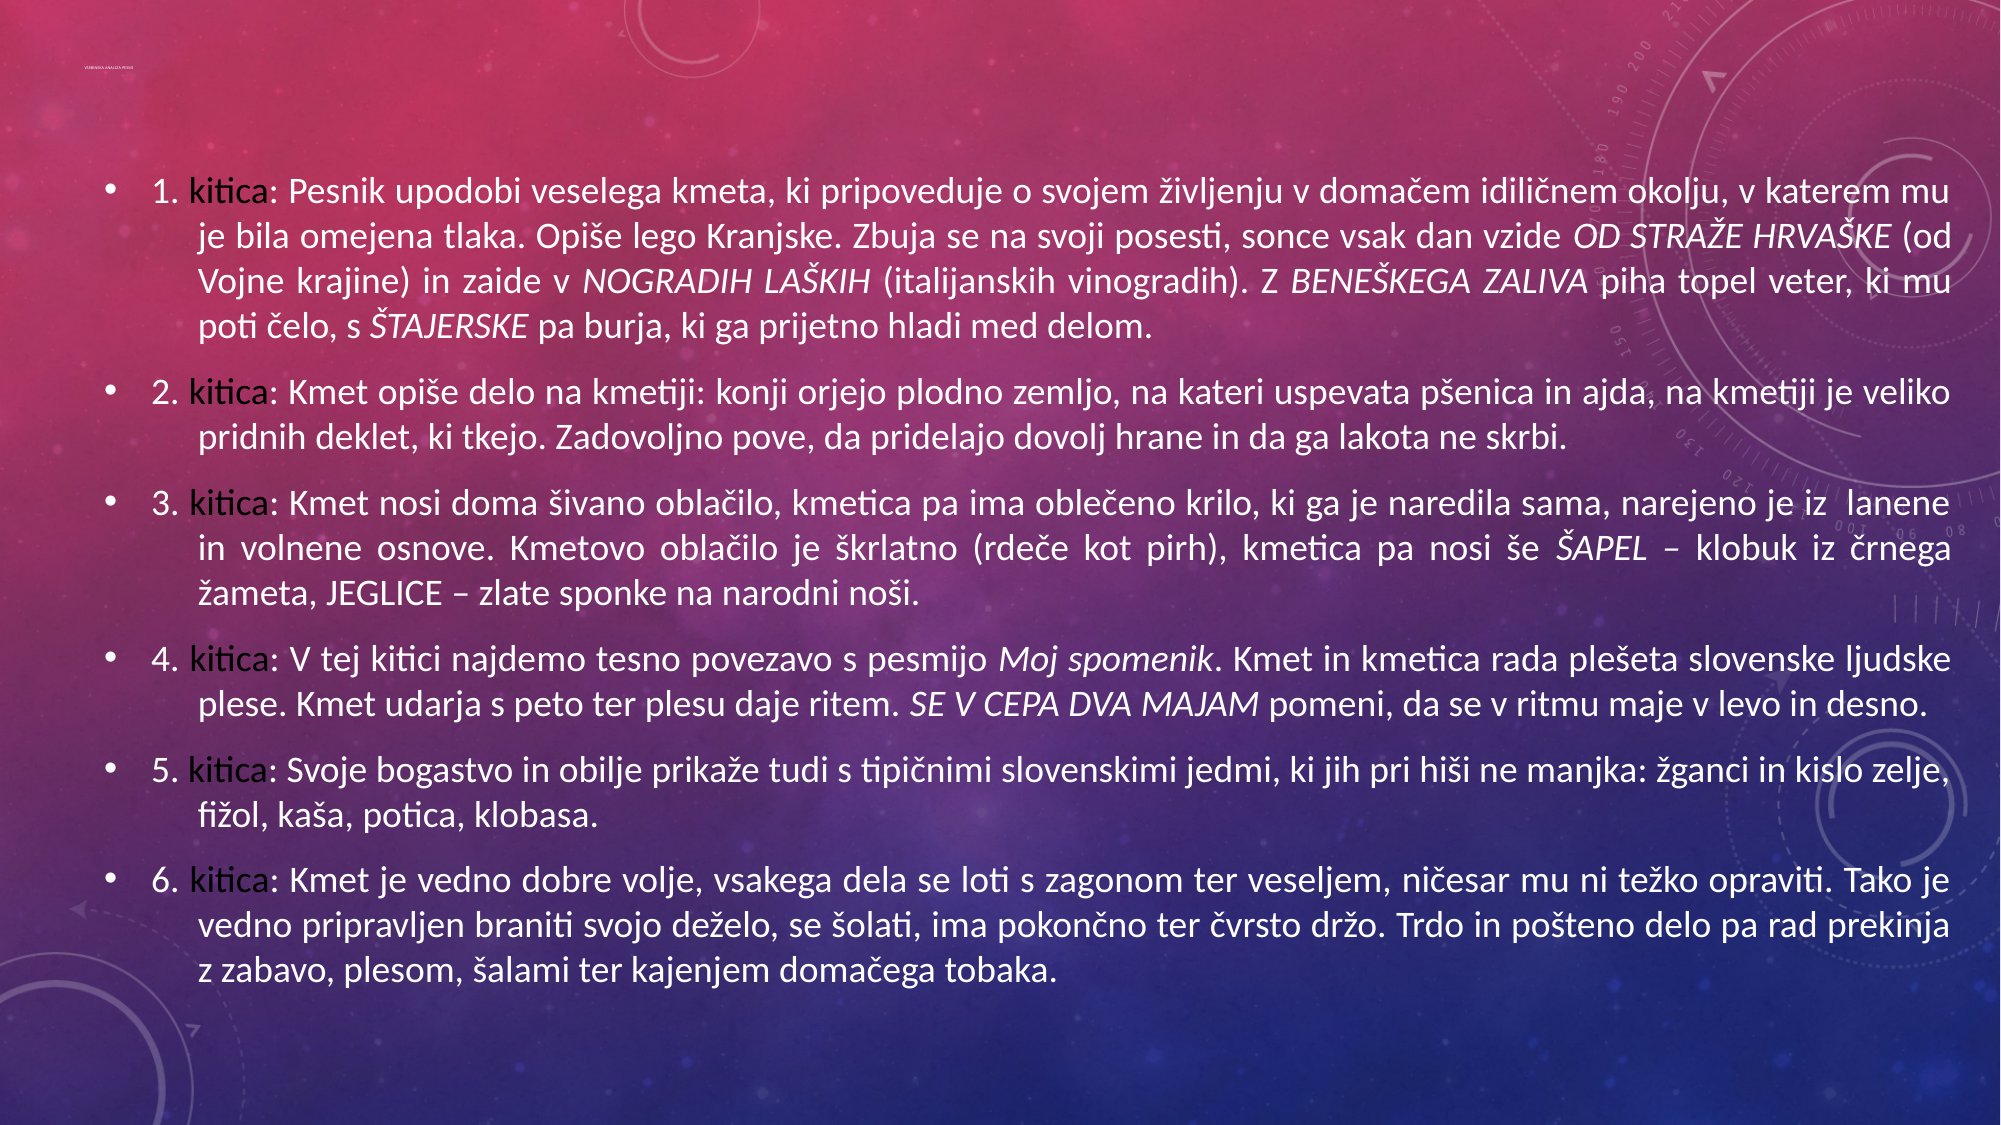

# Vsebinska analiza pesmi
1. kitica: Pesnik upodobi veselega kmeta, ki pripoveduje o svojem življenju v domačem idiličnem okolju, v katerem mu je bila omejena tlaka. Opiše lego Kranjske. Zbuja se na svoji posesti, sonce vsak dan vzide OD STRAŽE HRVAŠKE (od Vojne krajine) in zaide v NOGRADIH LAŠKIH (italijanskih vinogradih). Z BENEŠKEGA ZALIVA piha topel veter, ki mu poti čelo, s ŠTAJERSKE pa burja, ki ga prijetno hladi med delom.
2. kitica: Kmet opiše delo na kmetiji: konji orjejo plodno zemljo, na kateri uspevata pšenica in ajda, na kmetiji je veliko pridnih deklet, ki tkejo. Zadovoljno pove, da pridelajo dovolj hrane in da ga lakota ne skrbi.
3. kitica: Kmet nosi doma šivano oblačilo, kmetica pa ima oblečeno krilo, ki ga je naredila sama, narejeno je iz lanene in volnene osnove. Kmetovo oblačilo je škrlatno (rdeče kot pirh), kmetica pa nosi še ŠAPEL – klobuk iz črnega žameta, JEGLICE – zlate sponke na narodni noši.
4. kitica: V tej kitici najdemo tesno povezavo s pesmijo Moj spomenik. Kmet in kmetica rada plešeta slovenske ljudske plese. Kmet udarja s peto ter plesu daje ritem. SE V CEPA DVA MAJAM pomeni, da se v ritmu maje v levo in desno.
5. kitica: Svoje bogastvo in obilje prikaže tudi s tipičnimi slovenskimi jedmi, ki jih pri hiši ne manjka: žganci in kislo zelje, fižol, kaša, potica, klobasa.
6. kitica: Kmet je vedno dobre volje, vsakega dela se loti s zagonom ter veseljem, ničesar mu ni težko opraviti. Tako je vedno pripravljen braniti svojo deželo, se šolati, ima pokončno ter čvrsto držo. Trdo in pošteno delo pa rad prekinja z zabavo, plesom, šalami ter kajenjem domačega tobaka.